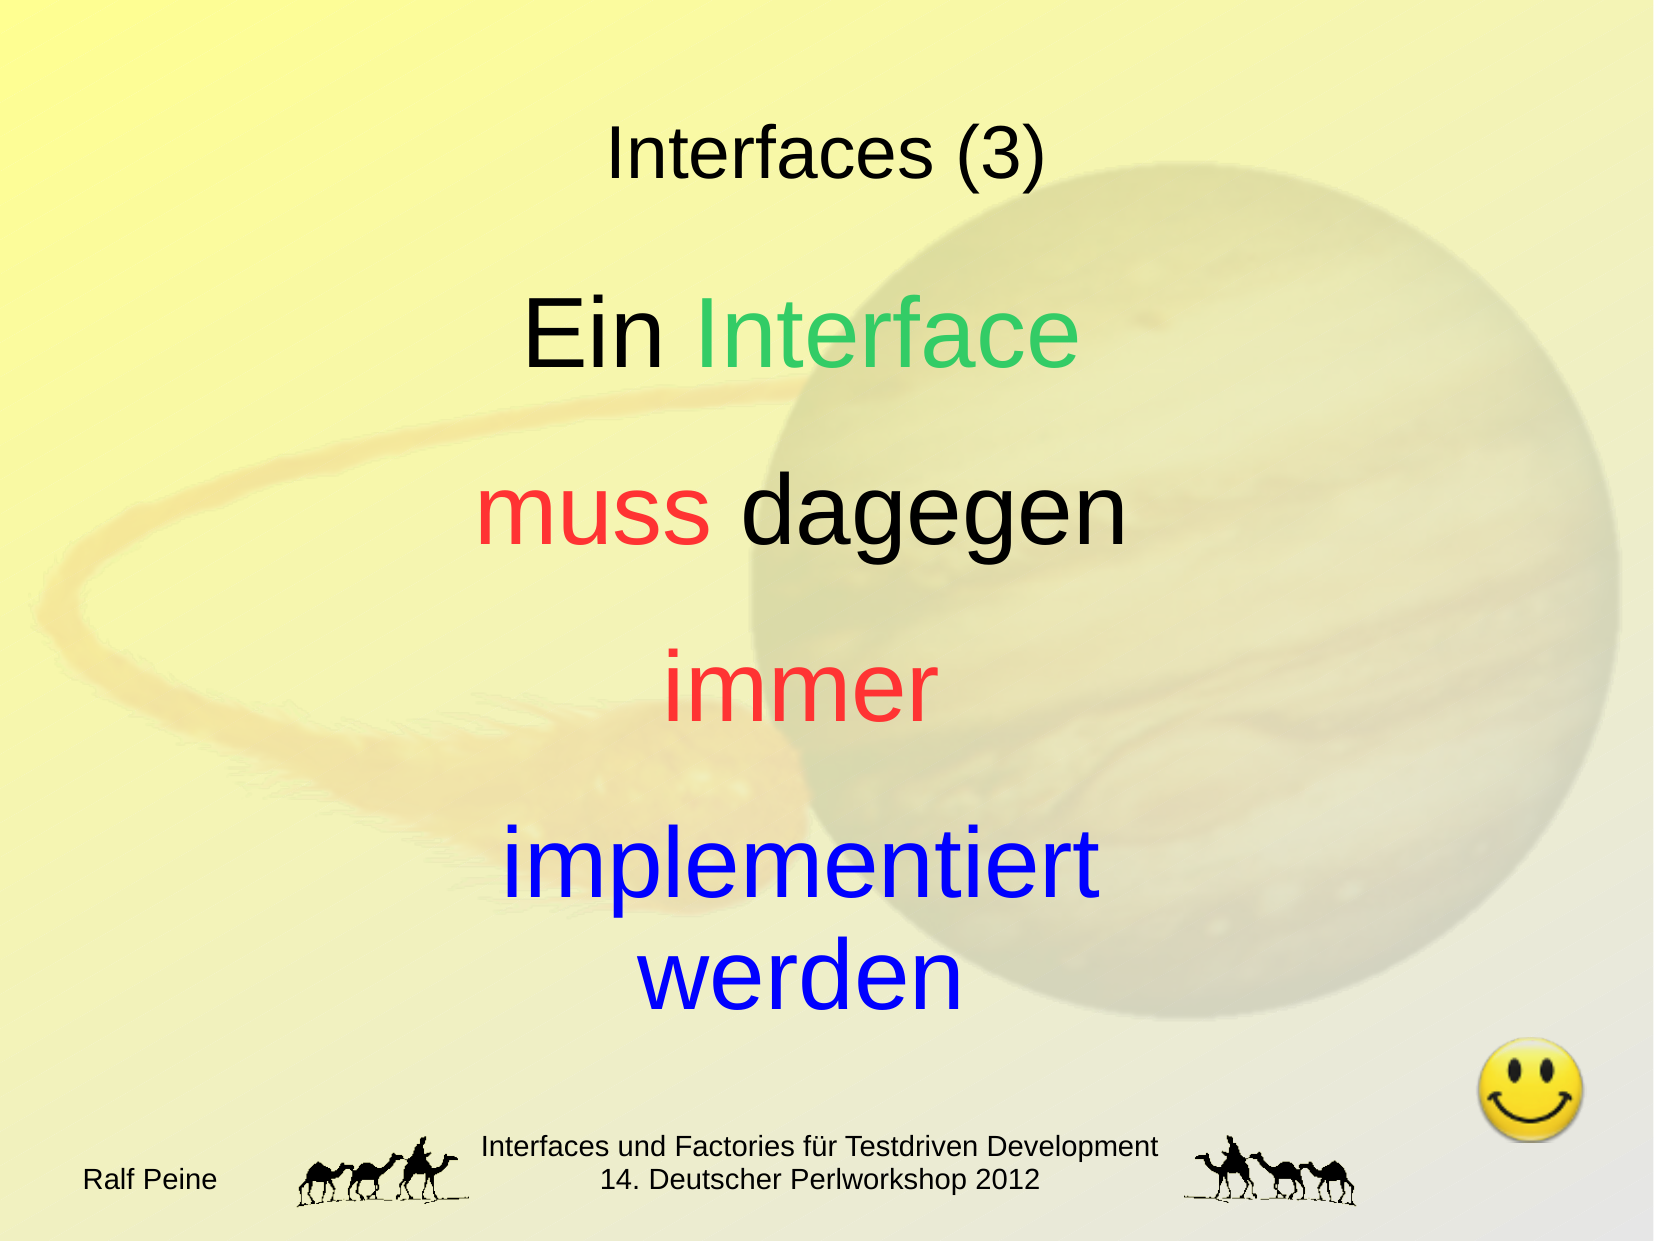

# Interfaces (3)
Ein Interface
muss dagegen
immer
implementiert
werden